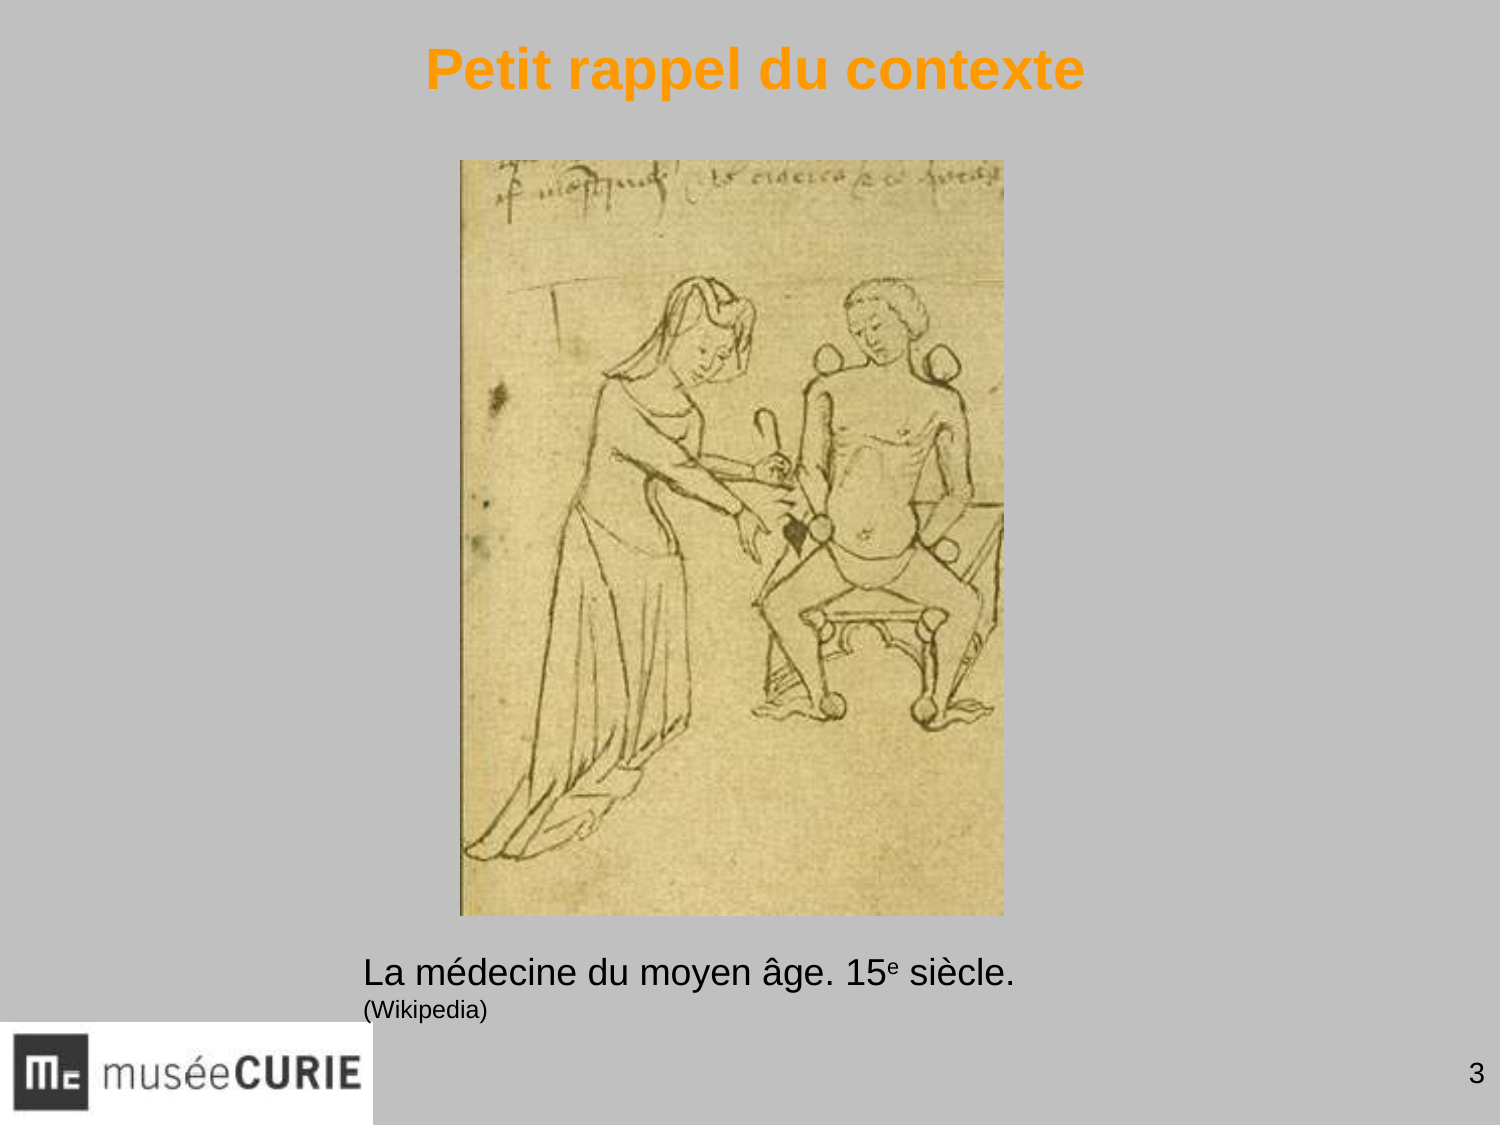

Petit rappel du contexte
La médecine du moyen âge. 15e siècle. (Wikipedia)